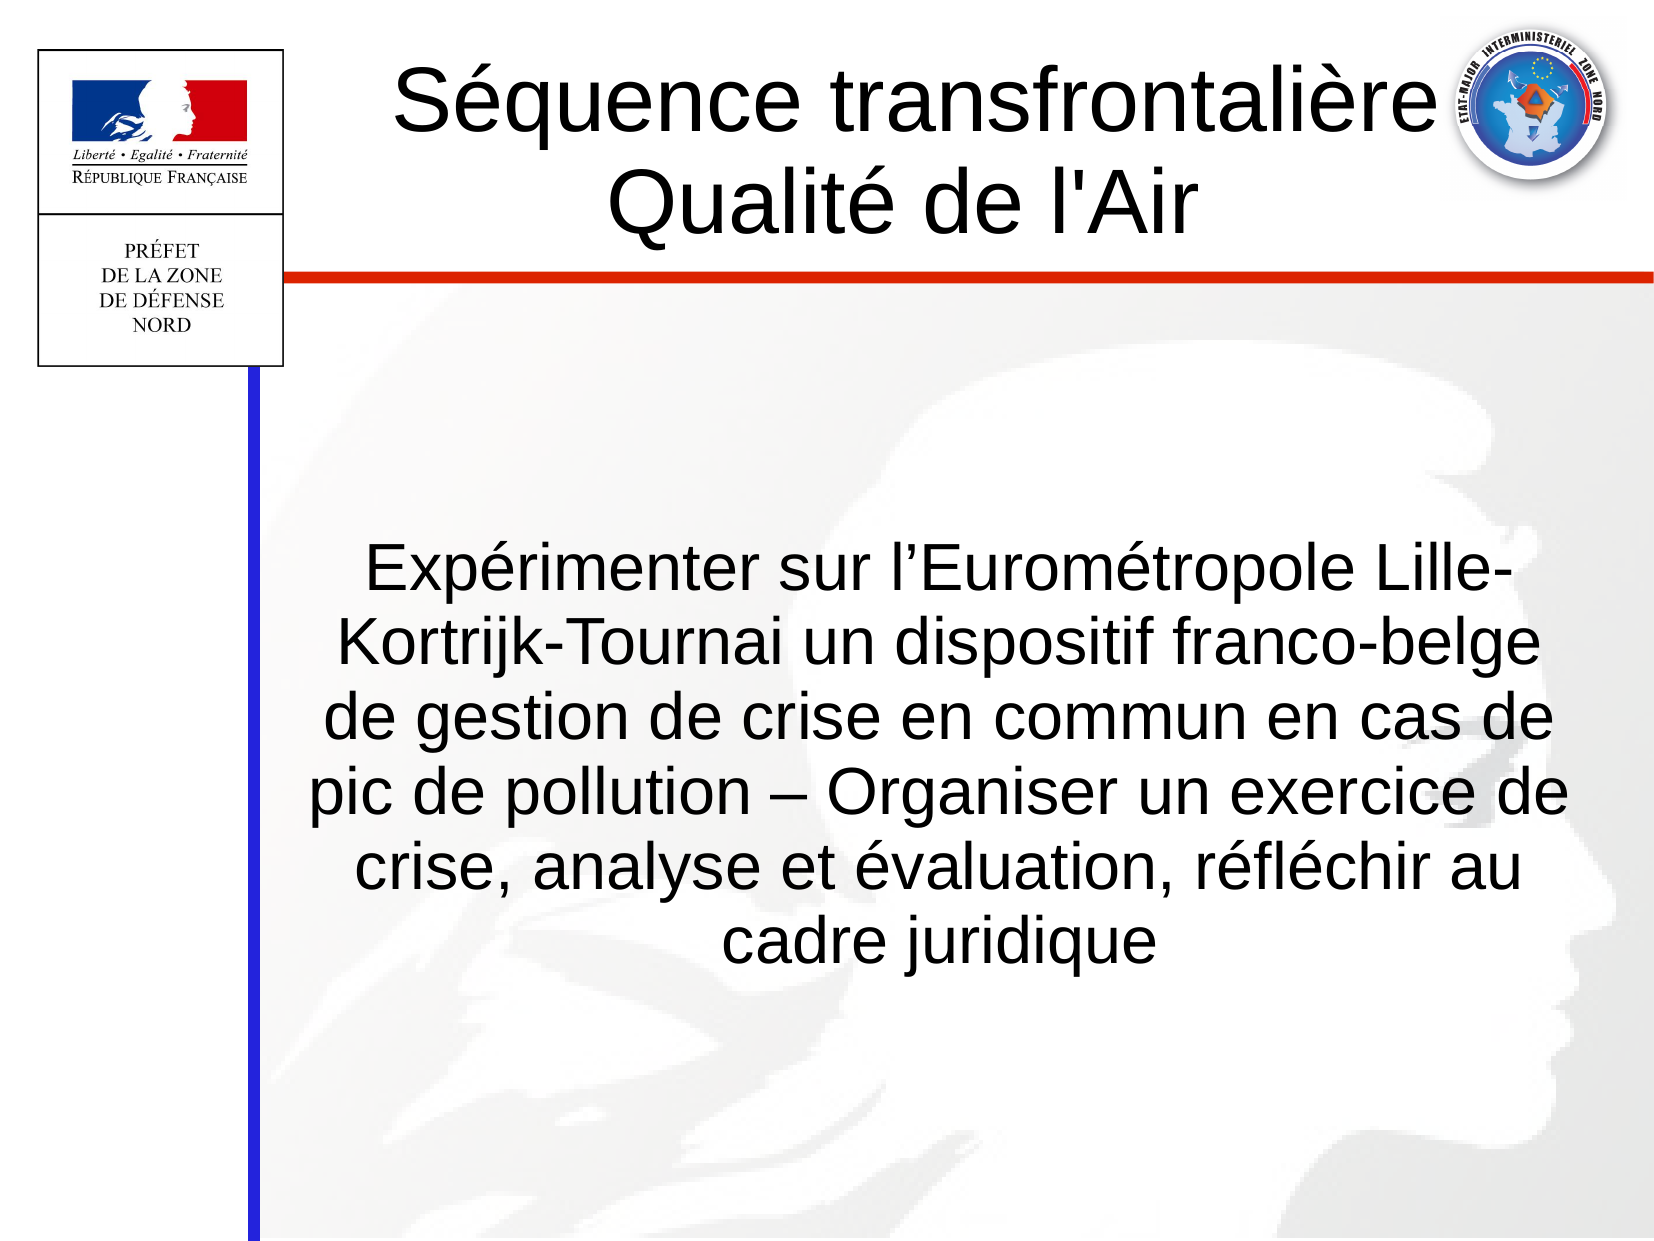

# Séquence transfrontalière Qualité de l'Air
Expérimenter sur l’Eurométropole Lille-Kortrijk-Tournai un dispositif franco-belge de gestion de crise en commun en cas de pic de pollution – Organiser un exercice de crise, analyse et évaluation, réfléchir au cadre juridique